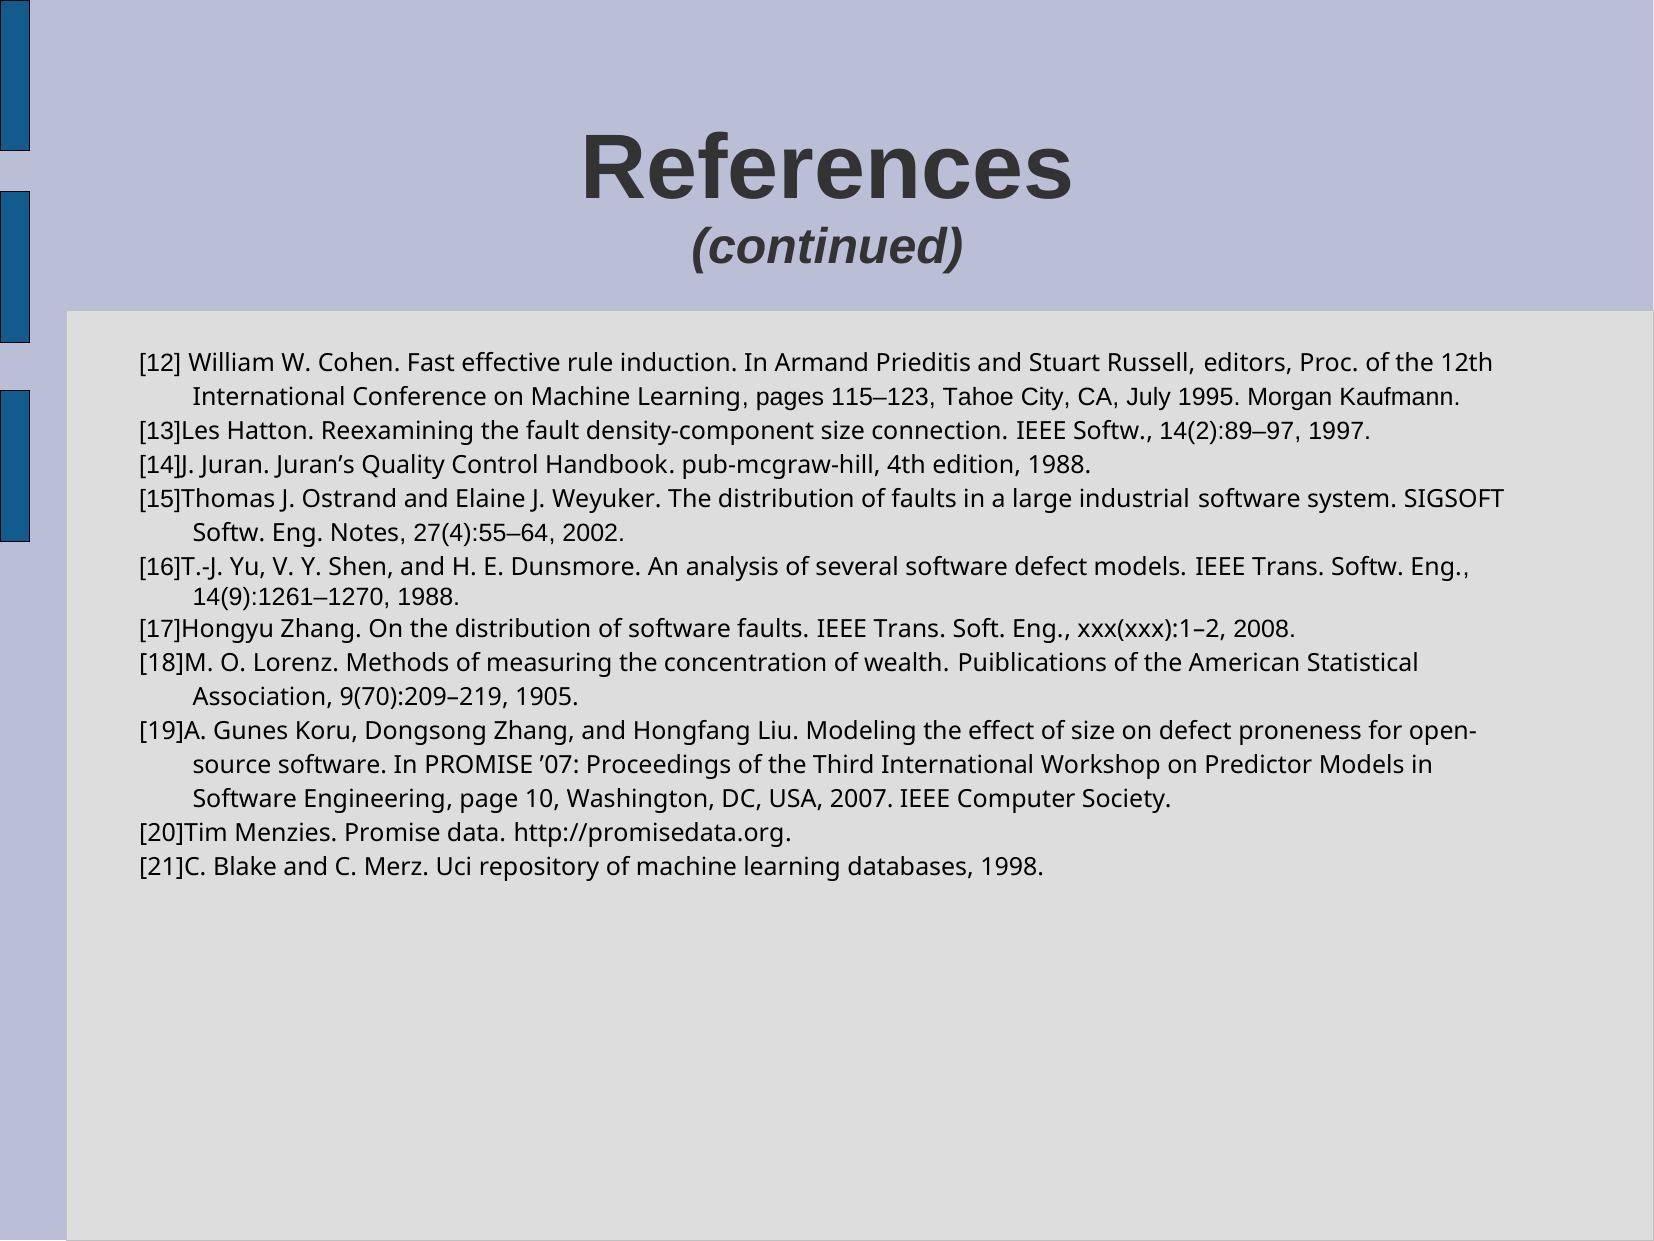

# References (continued)
[12] William W. Cohen. Fast effective rule induction. In Armand Prieditis and Stuart Russell, editors, Proc. of the 12th International Conference on Machine Learning, pages 115–123, Tahoe City, CA, July 1995. Morgan Kaufmann.
[13]Les Hatton. Reexamining the fault density-component size connection. IEEE Softw., 14(2):89–97, 1997.
[14]J. Juran. Juran’s Quality Control Handbook. pub-mcgraw-hill, 4th edition, 1988.
[15]Thomas J. Ostrand and Elaine J. Weyuker. The distribution of faults in a large industrial software system. SIGSOFT Softw. Eng. Notes, 27(4):55–64, 2002.
[16]T.-J. Yu, V. Y. Shen, and H. E. Dunsmore. An analysis of several software defect models. IEEE Trans. Softw. Eng., 14(9):1261–1270, 1988.
[17]Hongyu Zhang. On the distribution of software faults. IEEE Trans. Soft. Eng., xxx(xxx):1–2, 2008.
[18]M. O. Lorenz. Methods of measuring the concentration of wealth. Puiblications of the American Statistical Association, 9(70):209–219, 1905.
[19]A. Gunes Koru, Dongsong Zhang, and Hongfang Liu. Modeling the effect of size on defect proneness for open-source software. In PROMISE ’07: Proceedings of the Third International Workshop on Predictor Models in Software Engineering, page 10, Washington, DC, USA, 2007. IEEE Computer Society.
[20]Tim Menzies. Promise data. http://promisedata.org.
[21]C. Blake and C. Merz. Uci repository of machine learning databases, 1998.